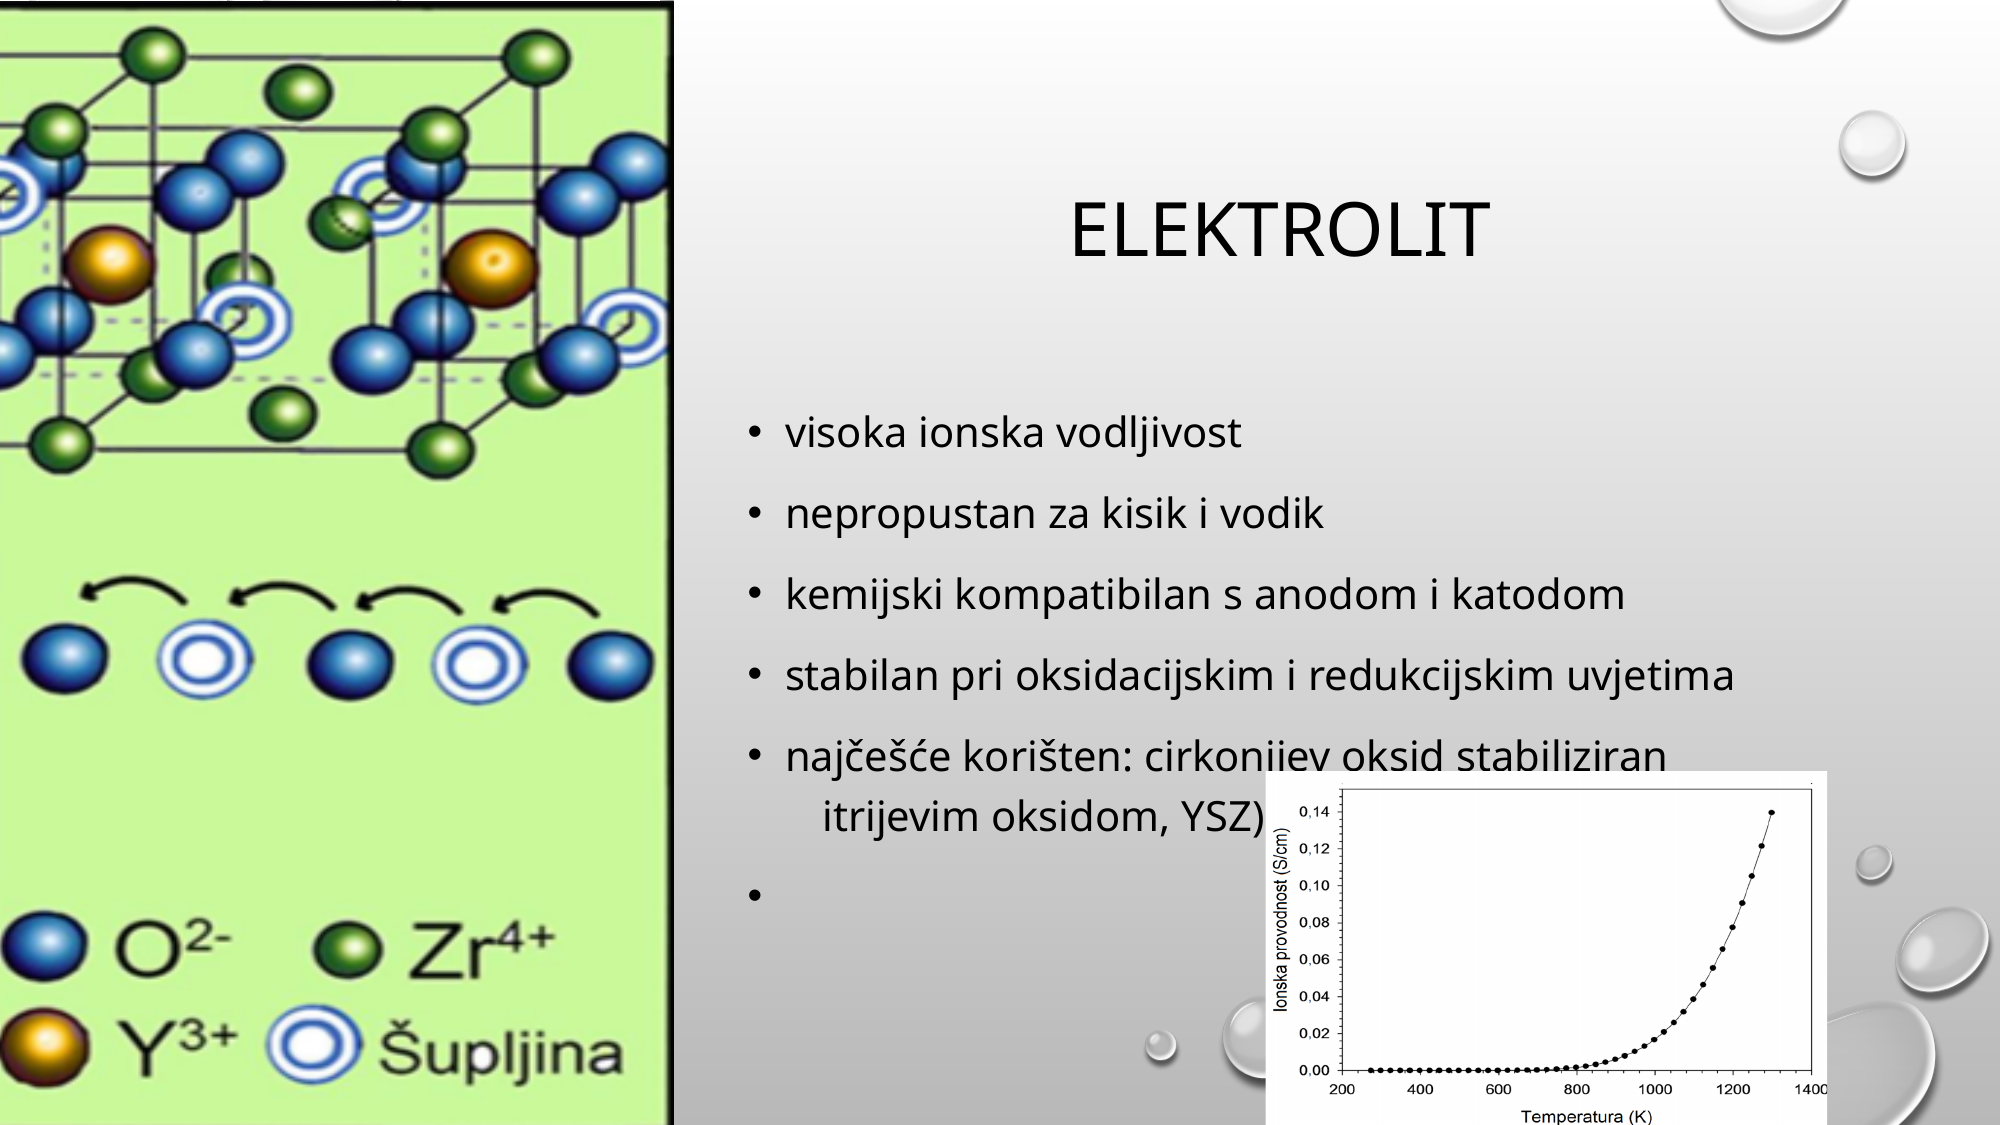

# ELEKTROLIT
visoka ionska vodljivost
nepropustan za kisik i vodik
kemijski kompatibilan s anodom i katodom
stabilan pri oksidacijskim i redukcijskim uvjetima
najčešće korišten: cirkonijev oksid stabiliziran itrijevim oksidom, ysz)